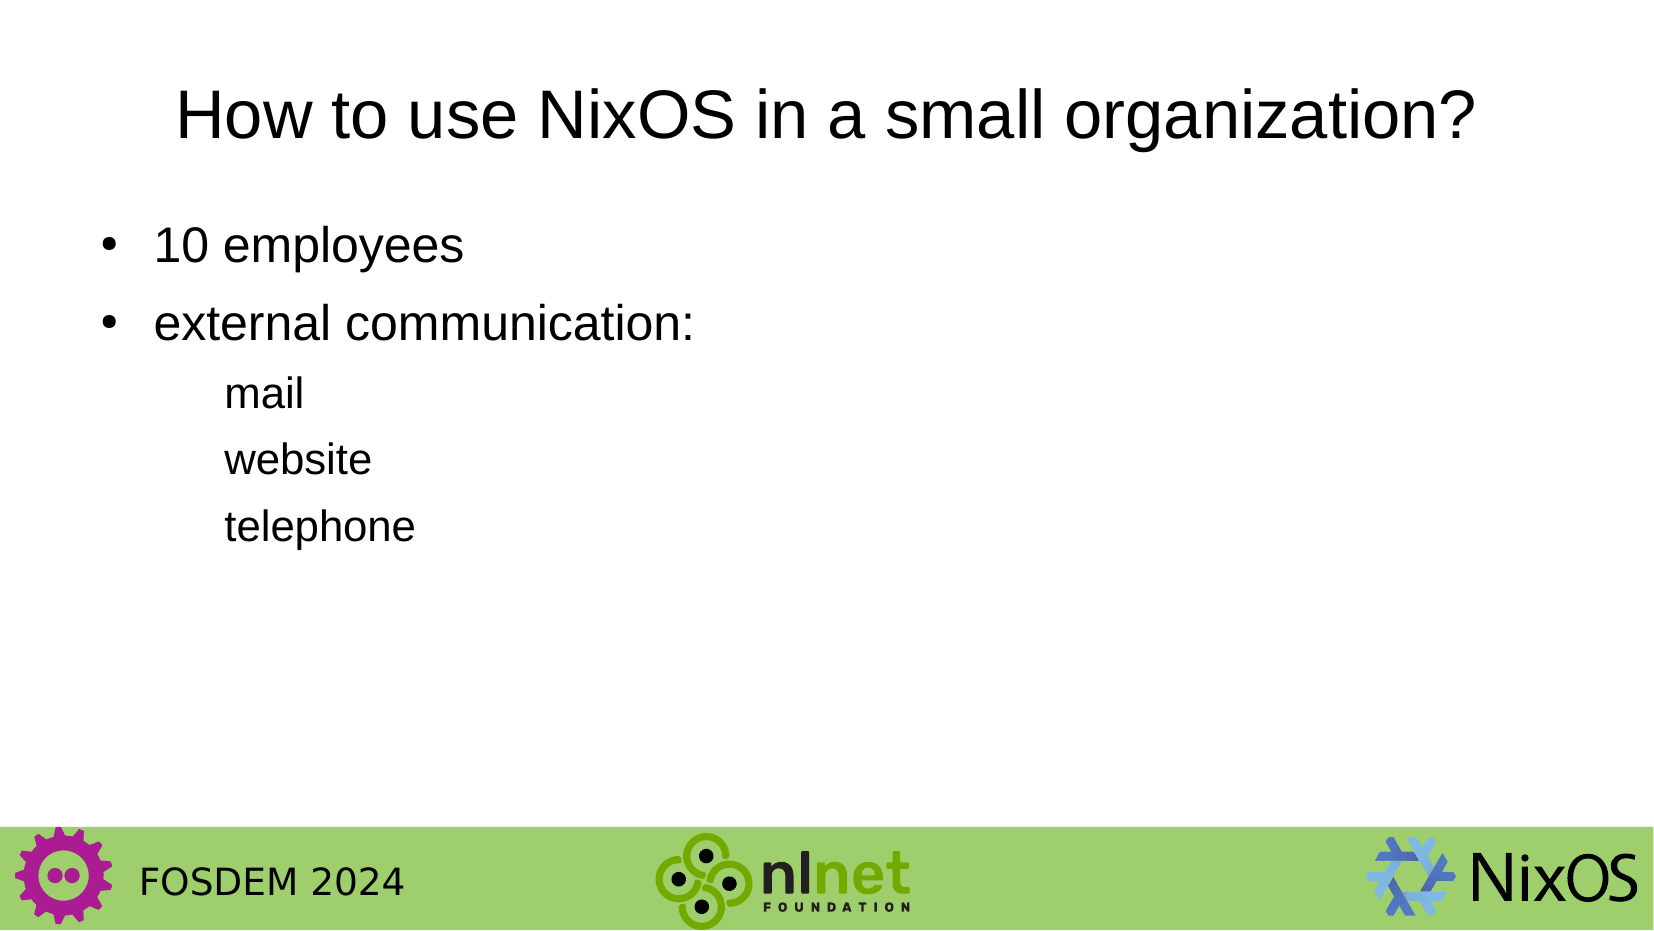

# How to use NixOS in a small organization?
10 employees
external communication:
mail
website
telephone